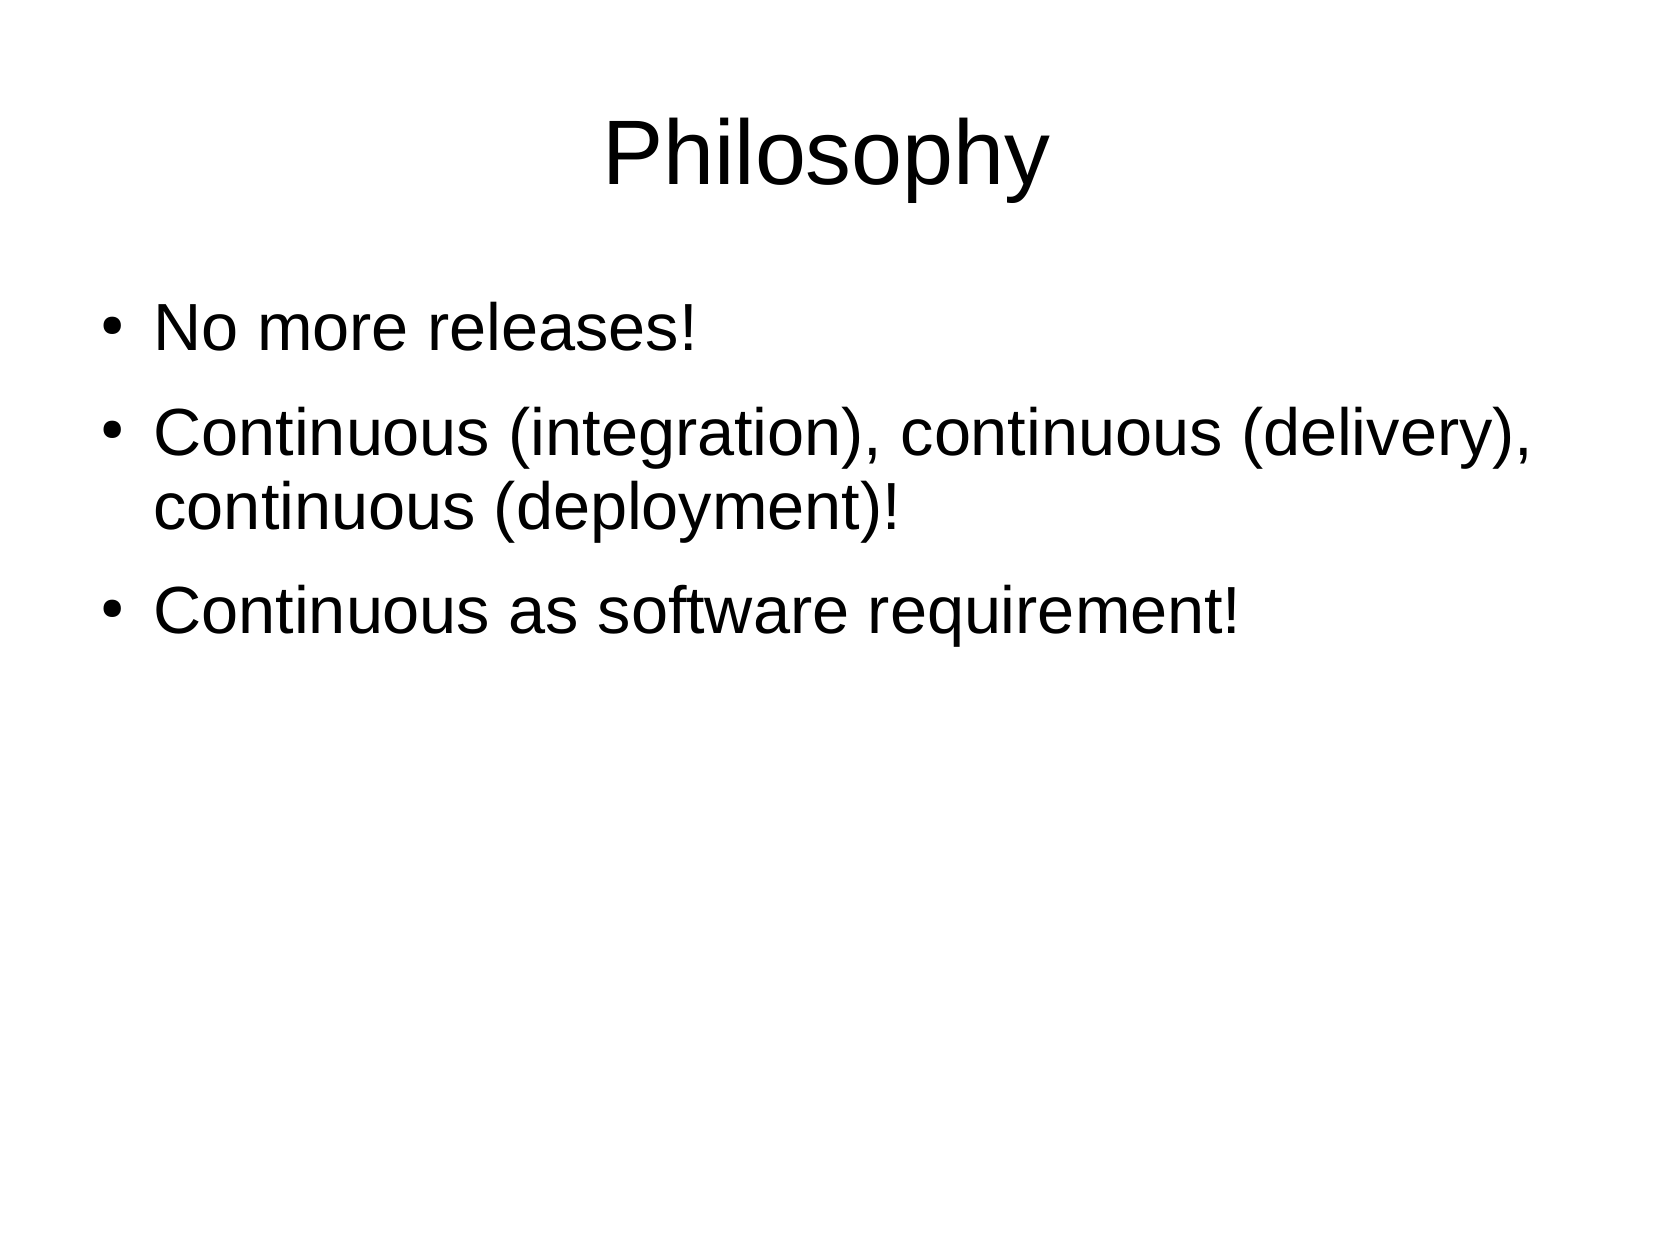

# Philosophy
No more releases!
Continuous (integration), continuous (delivery), continuous (deployment)!
Continuous as software requirement!